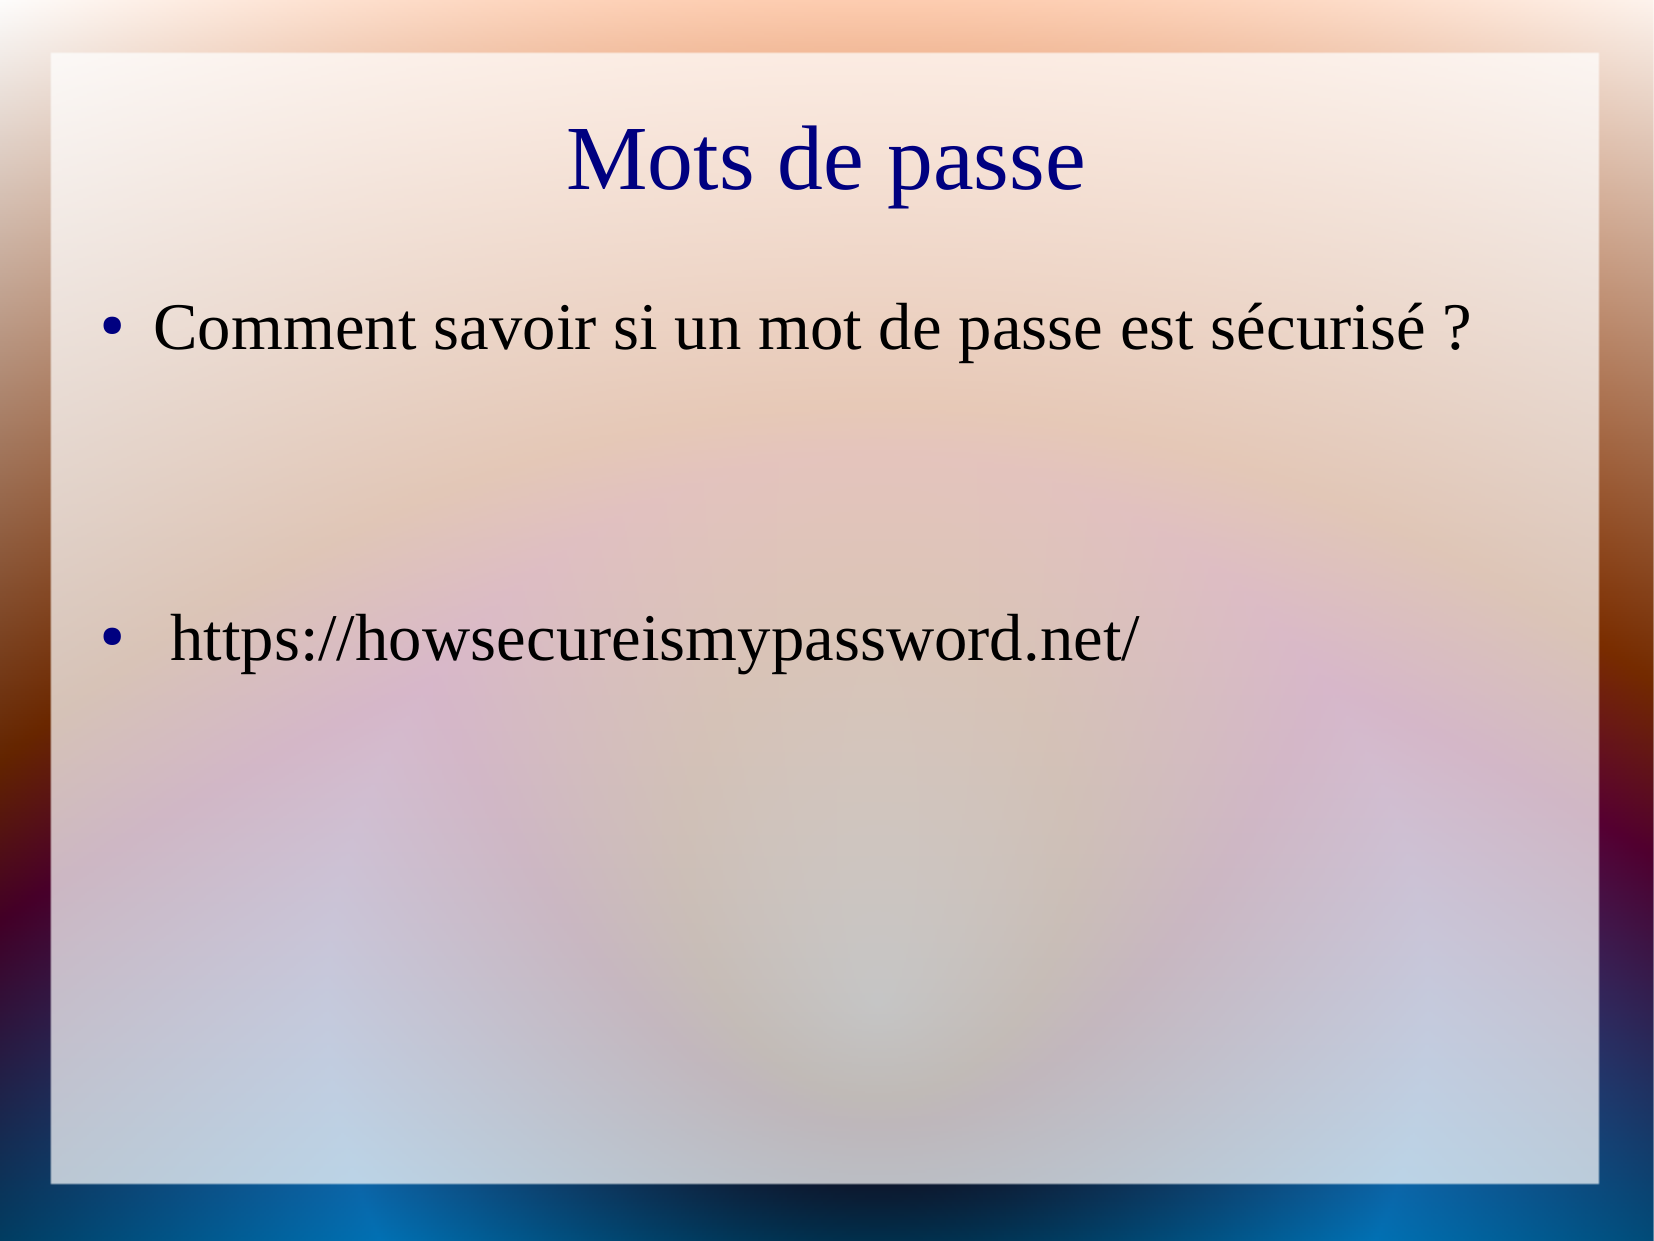

# Mots de passe
Comment savoir si un mot de passe est sécurisé ?
 https://howsecureismypassword.net/